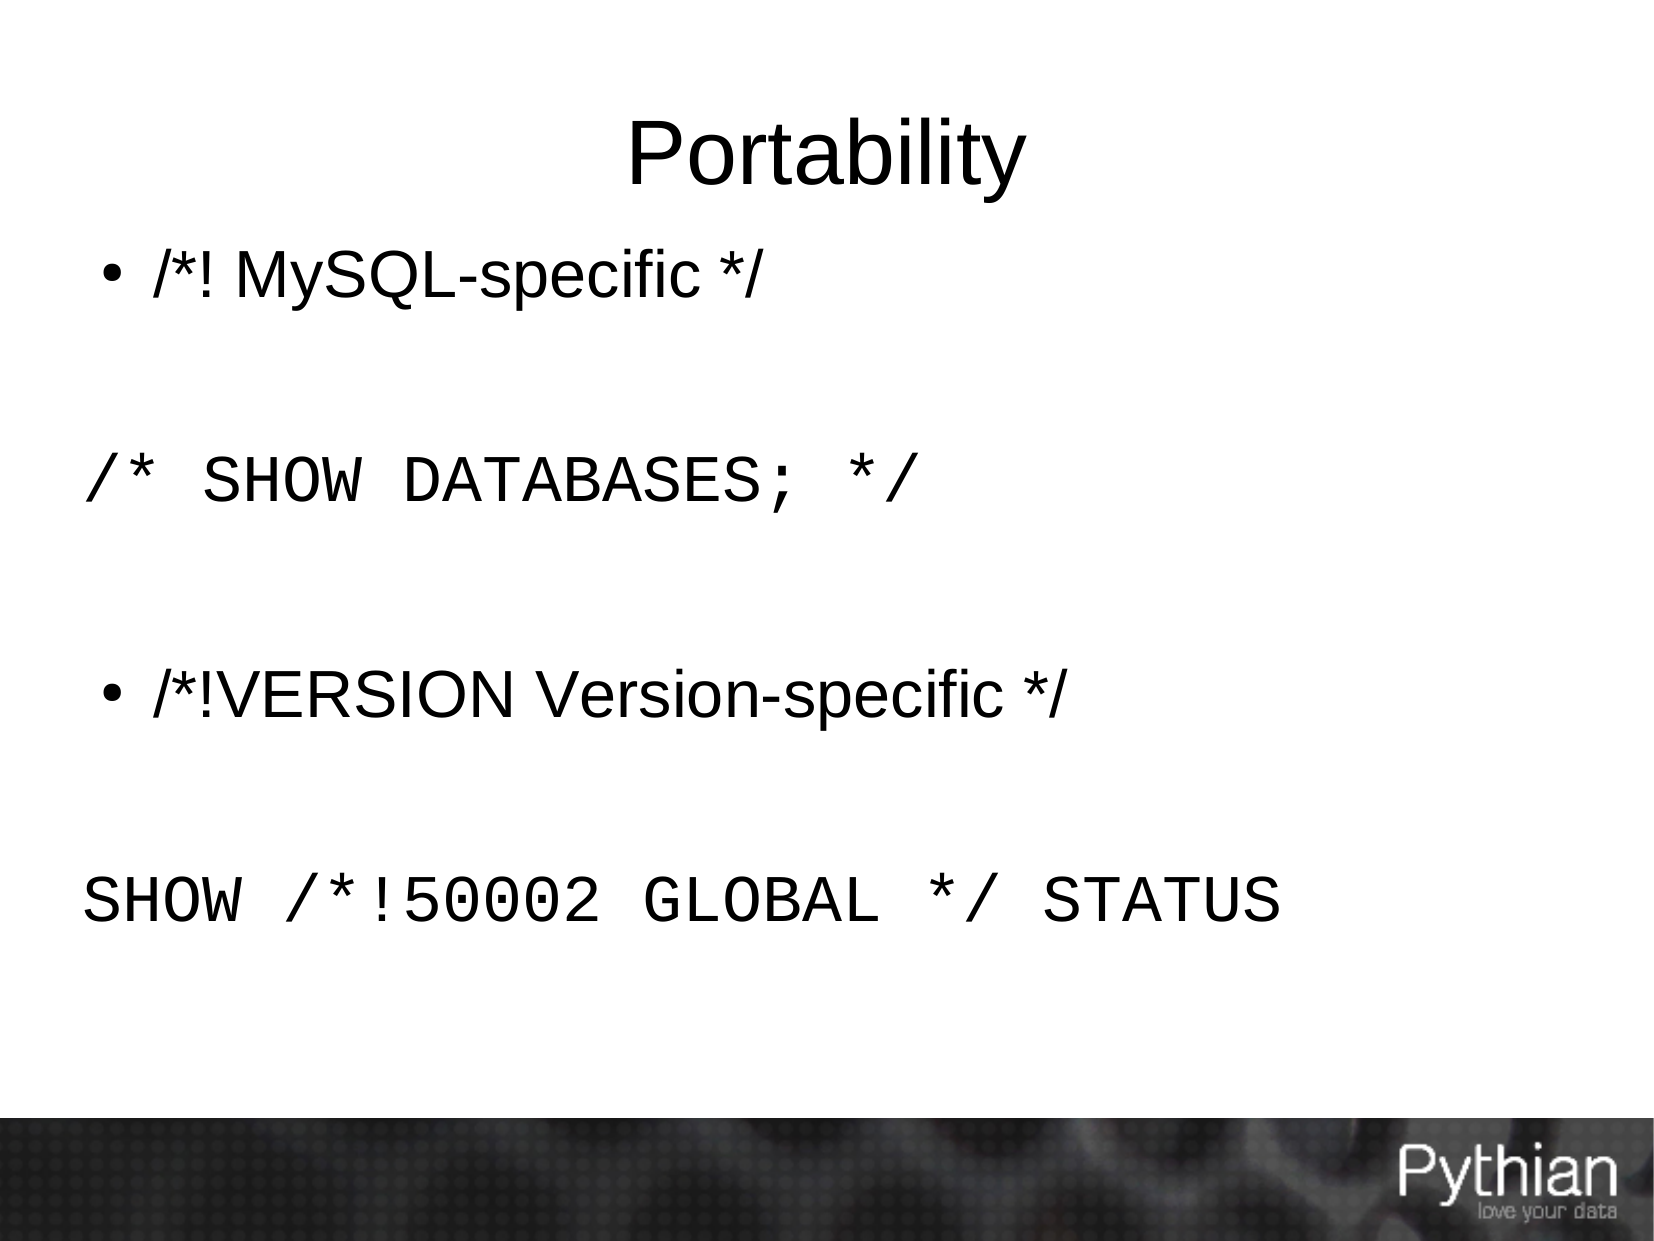

# Portability
/*! MySQL-specific */
/* SHOW DATABASES; */
/*!VERSION Version-specific */
SHOW /*!50002 GLOBAL */ STATUS